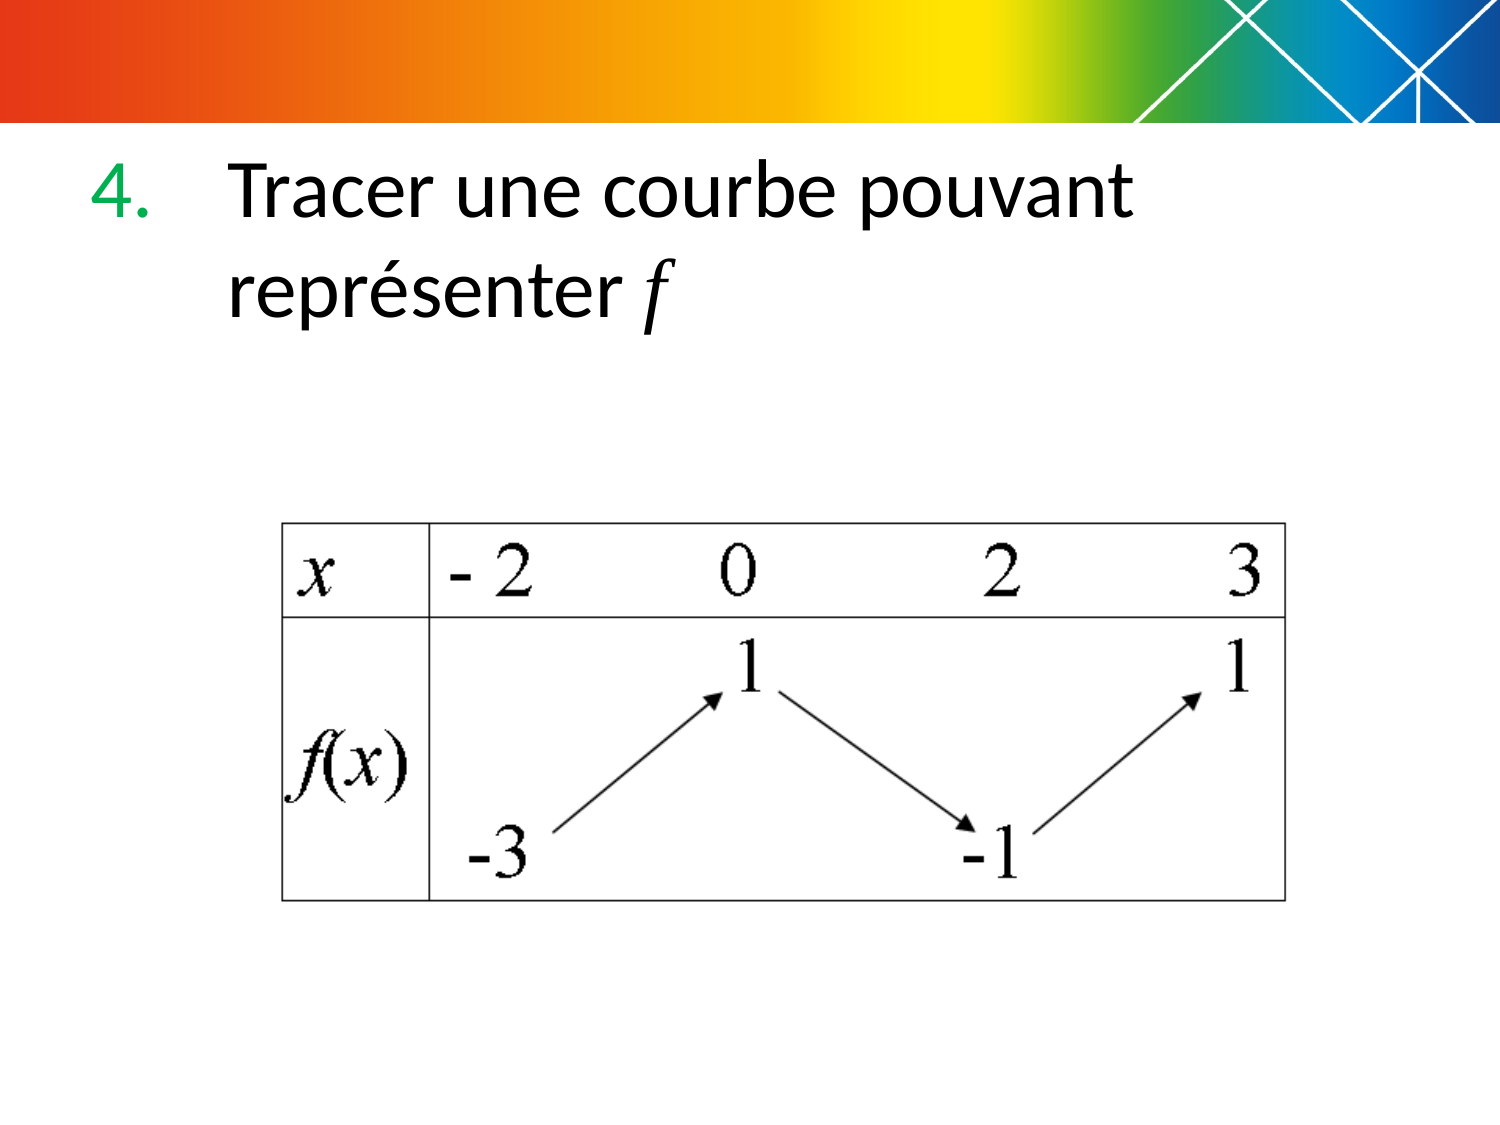

# Tracer une courbe pouvant représenter f